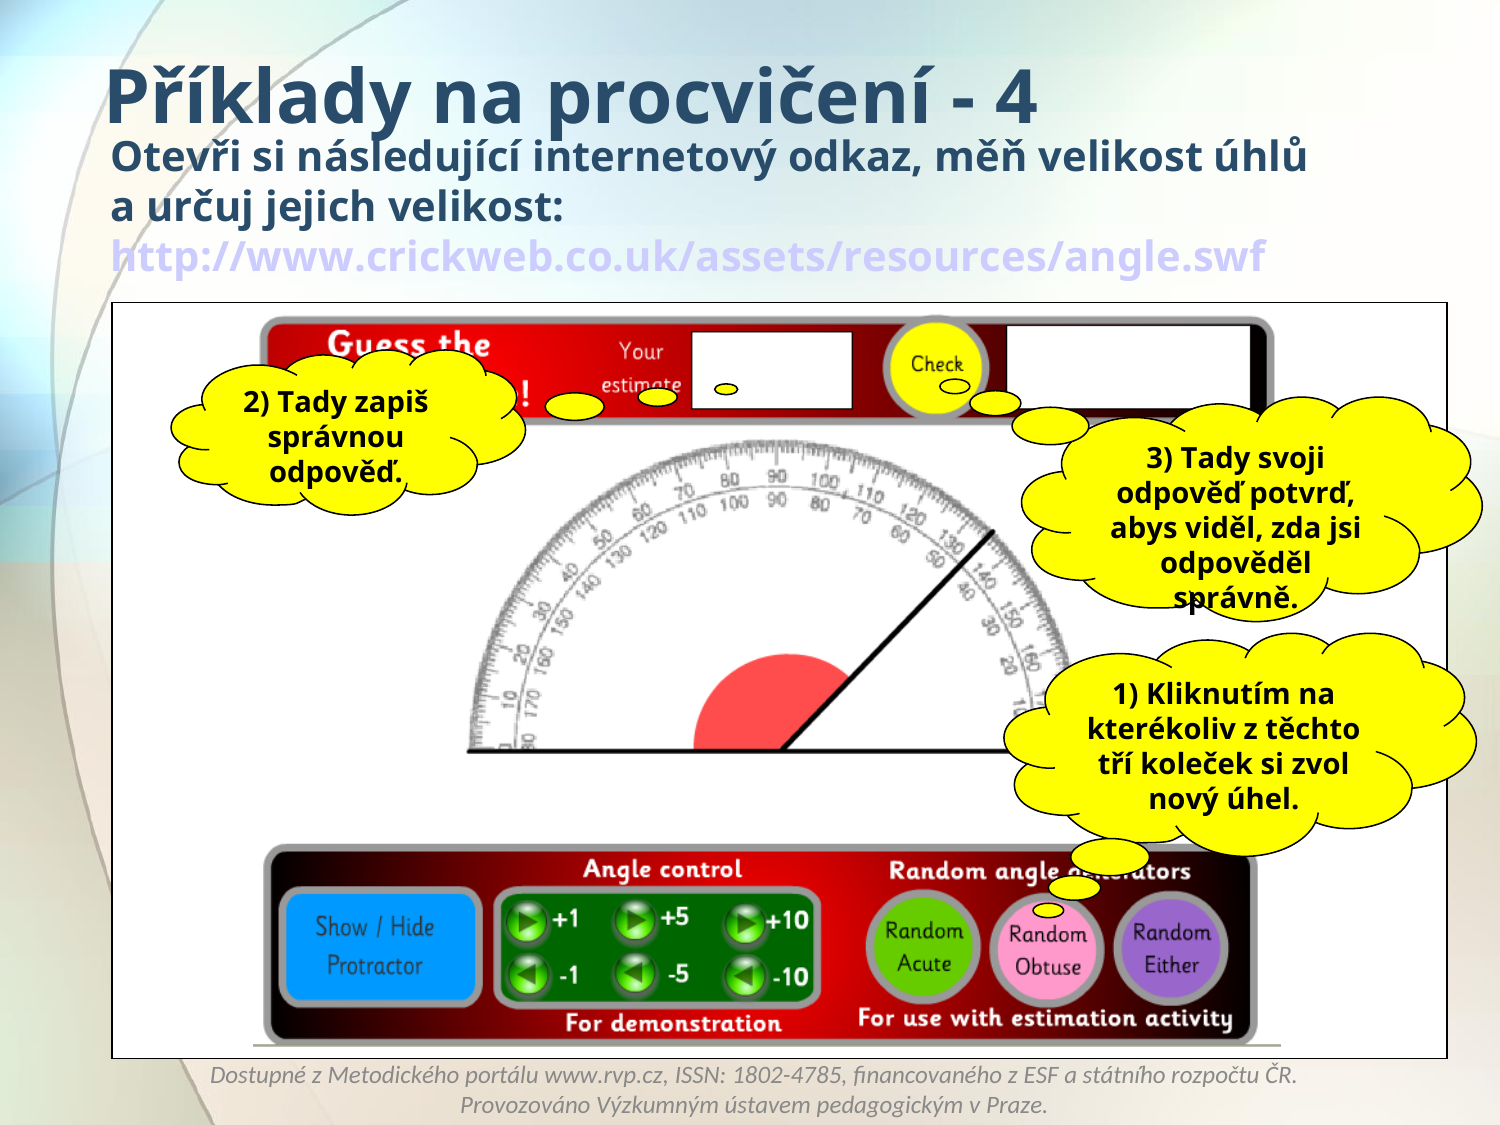

# Příklady na procvičení - 4
Otevři si následující internetový odkaz, měň velikost úhlů
a určuj jejich velikost:
http://www.crickweb.co.uk/assets/resources/angle.swf
2) Tady zapiš správnou odpověď.
3) Tady svoji odpověď potvrď, abys viděl, zda jsi odpověděl správně.
1) Kliknutím na kterékoliv z těchto tří koleček si zvol nový úhel.